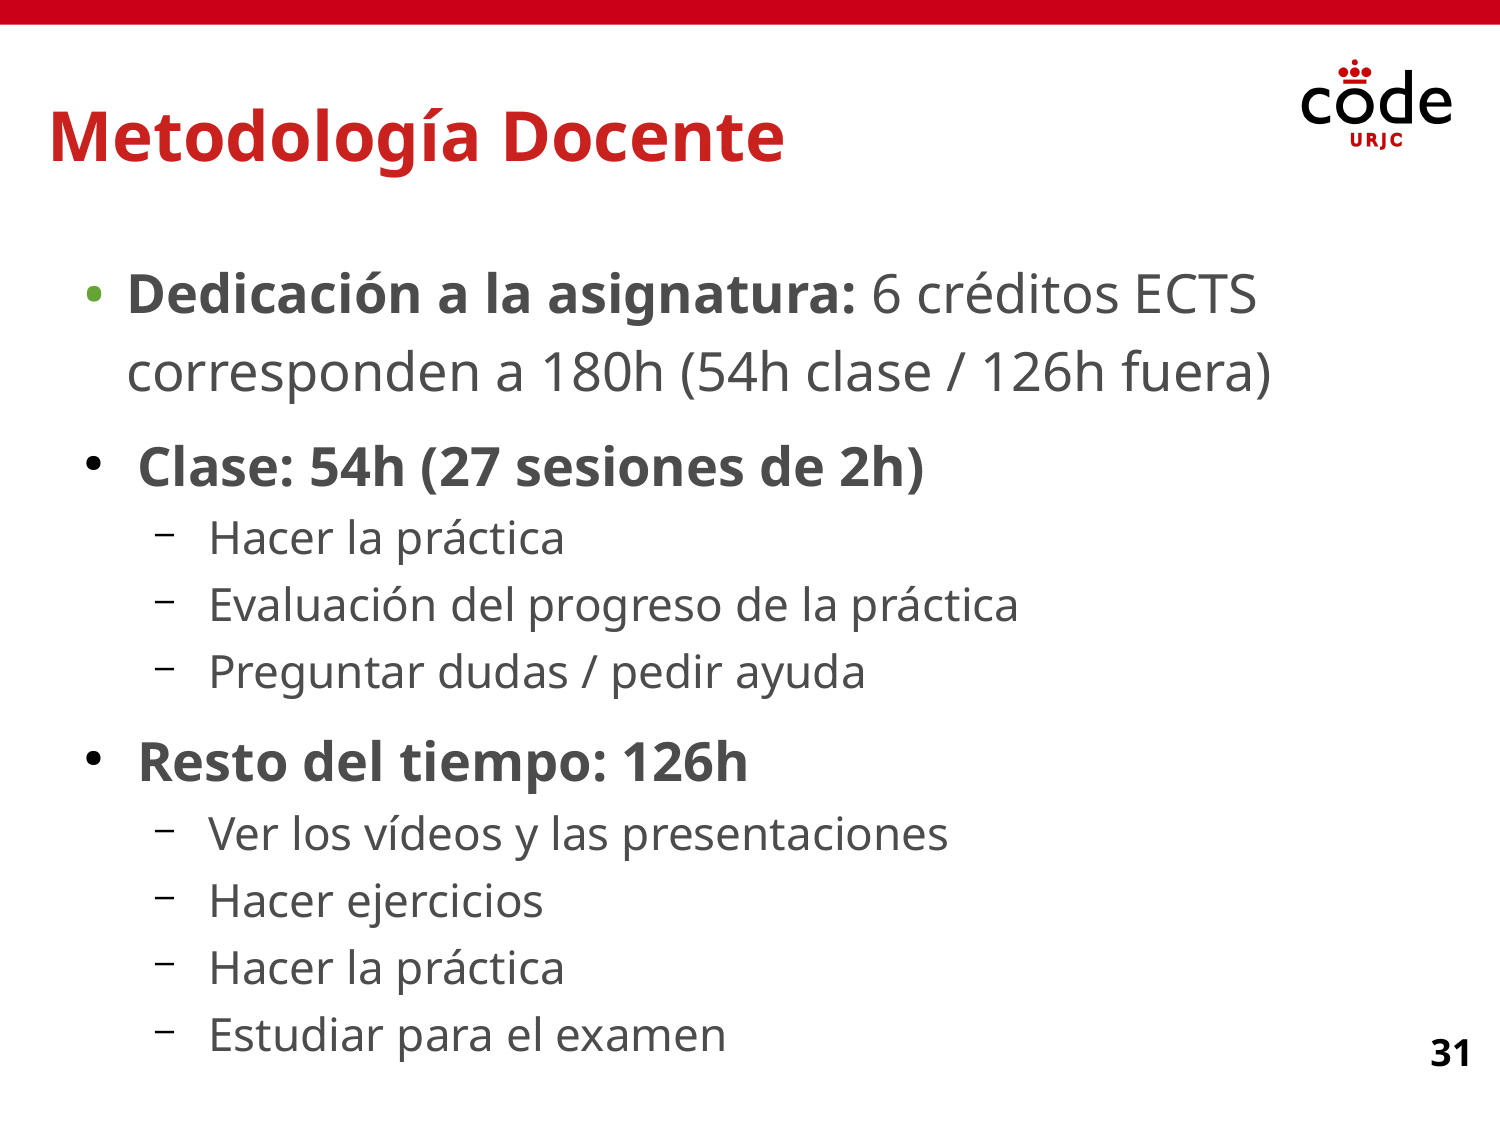

# Metodología Docente
Dedicación a la asignatura: 6 créditos ECTS corresponden a 180h (54h clase / 126h fuera)
Clase: 54h (27 sesiones de 2h)
Hacer la práctica
Evaluación del progreso de la práctica
Preguntar dudas / pedir ayuda
Resto del tiempo: 126h
Ver los vídeos y las presentaciones
Hacer ejercicios
Hacer la práctica
Estudiar para el examen
31